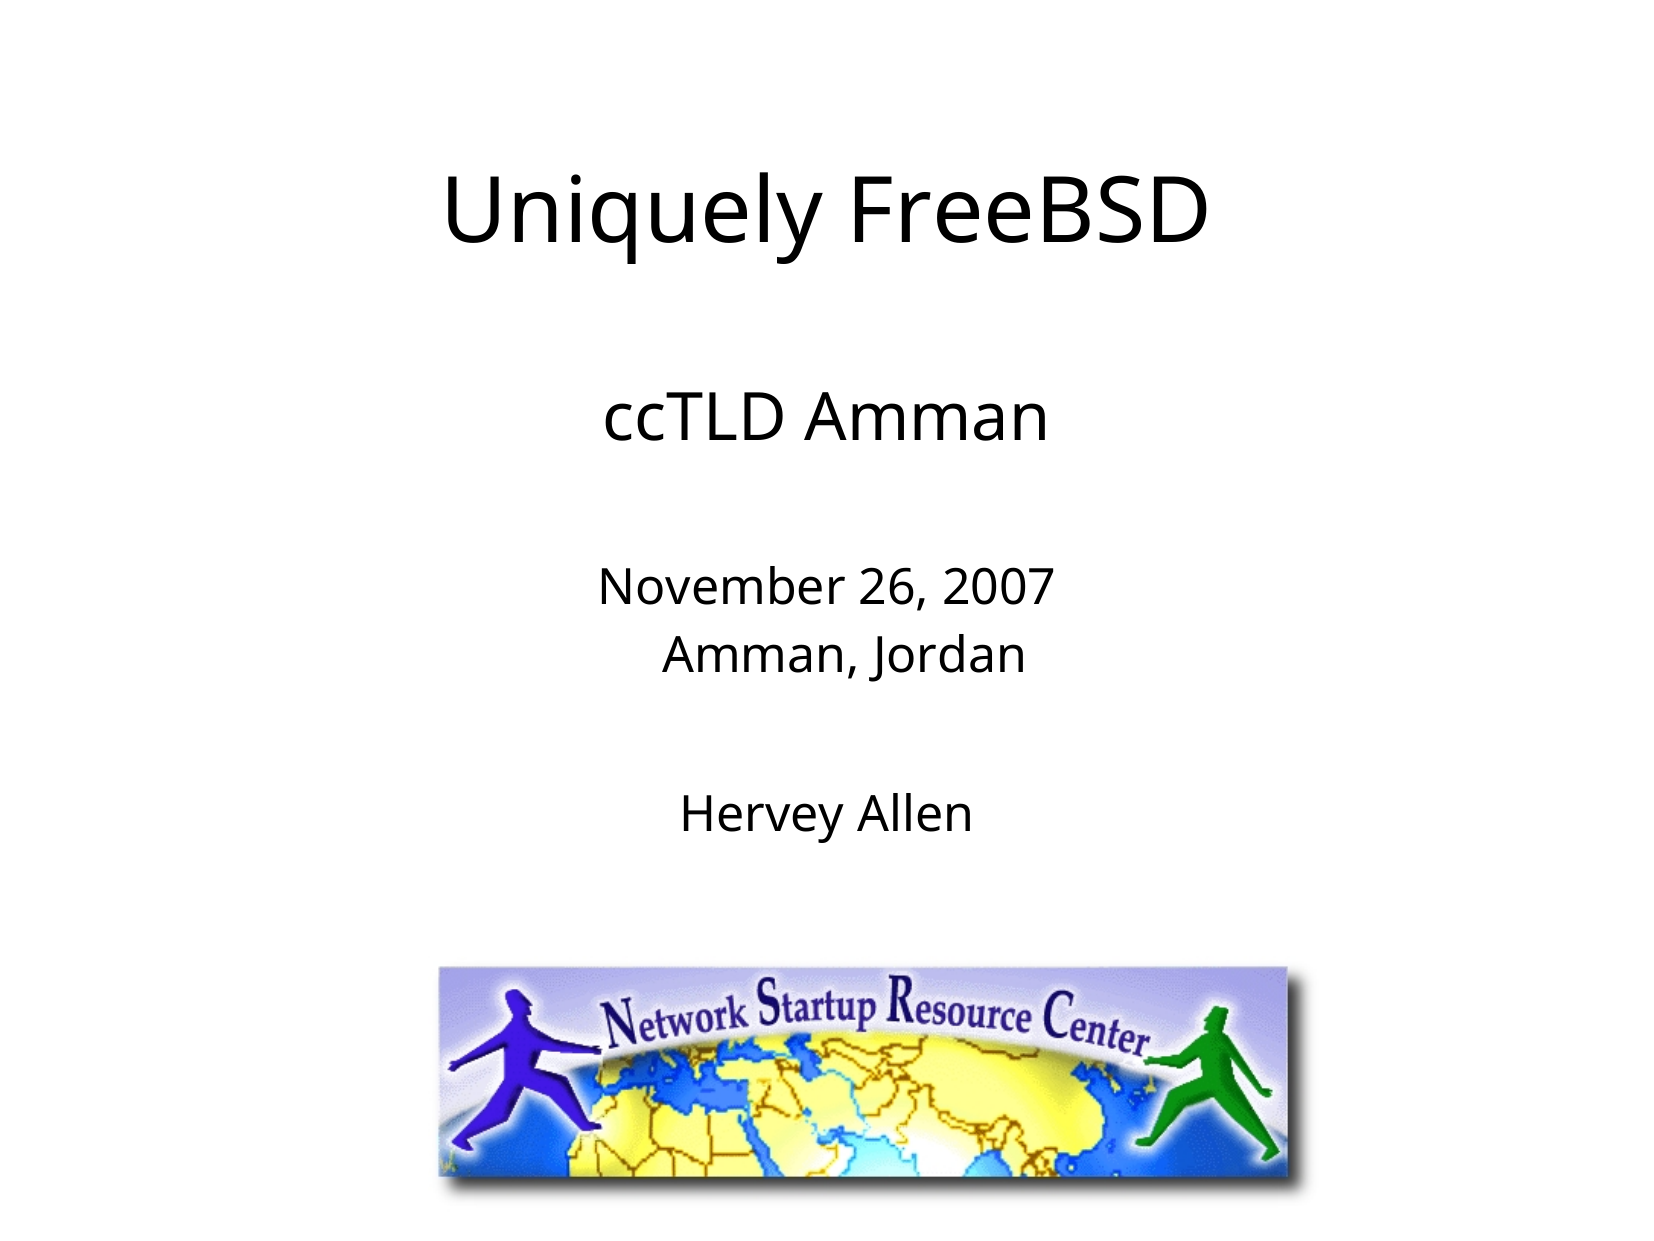

# Uniquely FreeBSD
ccTLD Amman
November 26, 2007
Amman, Jordan
Hervey Allen